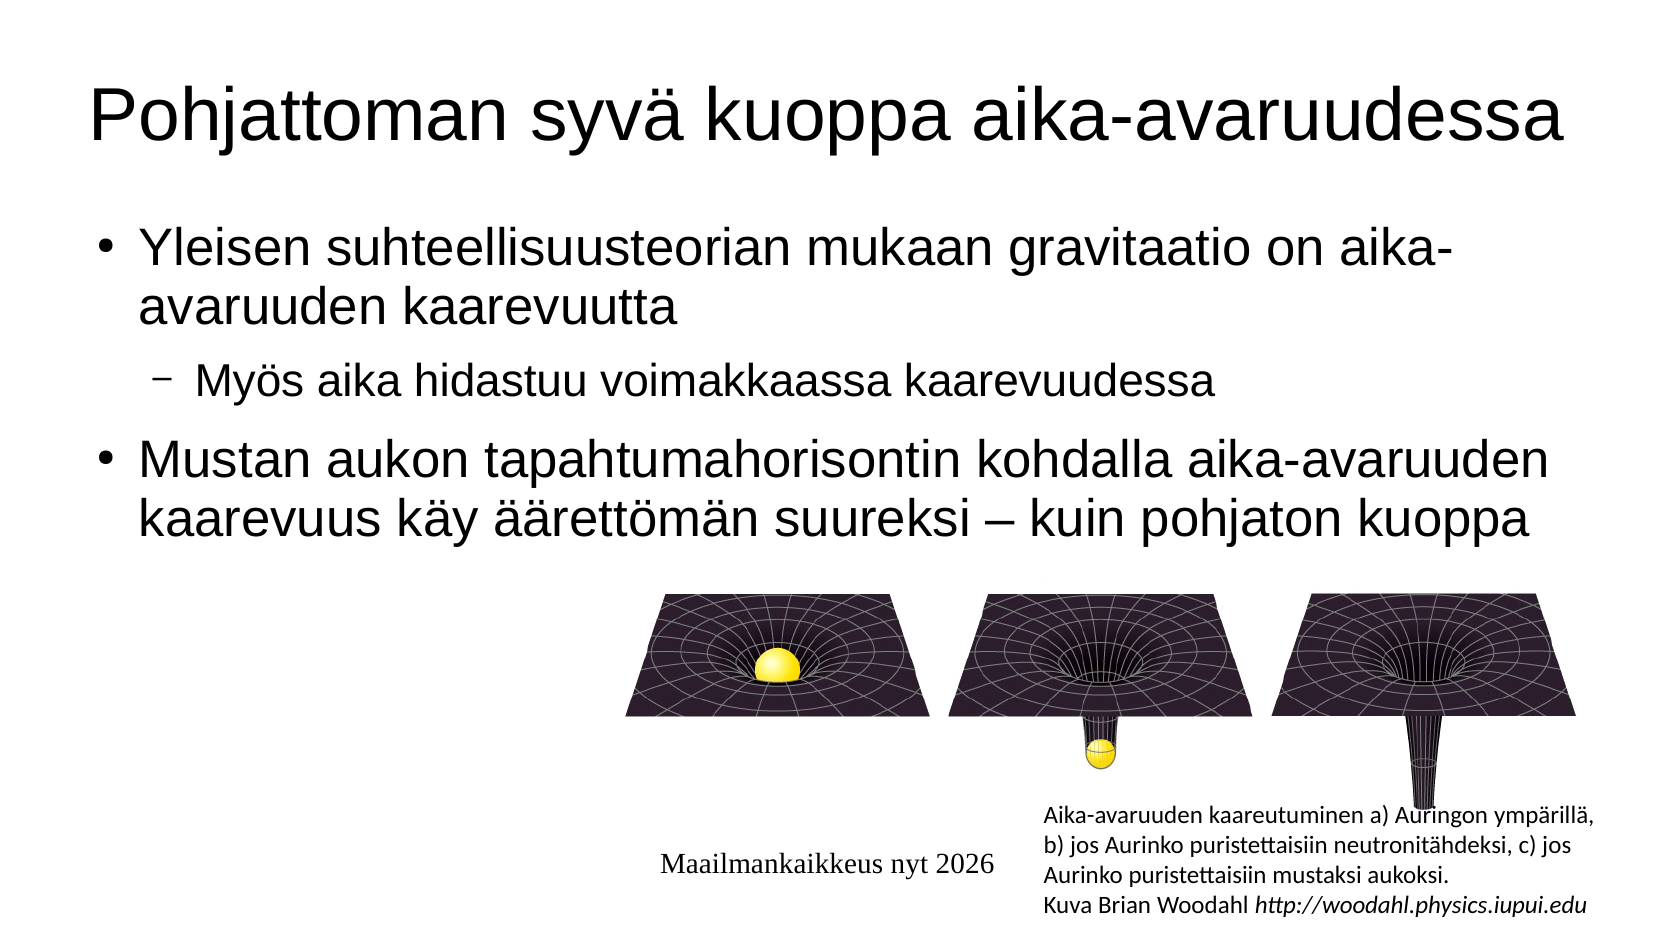

# Pohjattoman syvä kuoppa aika-avaruudessa
Yleisen suhteellisuusteorian mukaan gravitaatio on aika-avaruuden kaarevuutta
Myös aika hidastuu voimakkaassa kaarevuudessa
Mustan aukon tapahtumahorisontin kohdalla aika-avaruuden kaarevuus käy äärettömän suureksi – kuin pohjaton kuoppa
Aika-avaruuden kaareutuminen a) Auringon ympärillä,
b) jos Aurinko puristettaisiin neutronitähdeksi, c) jos
Aurinko puristettaisiin mustaksi aukoksi.
Kuva Brian Woodahl http://woodahl.physics.iupui.edu